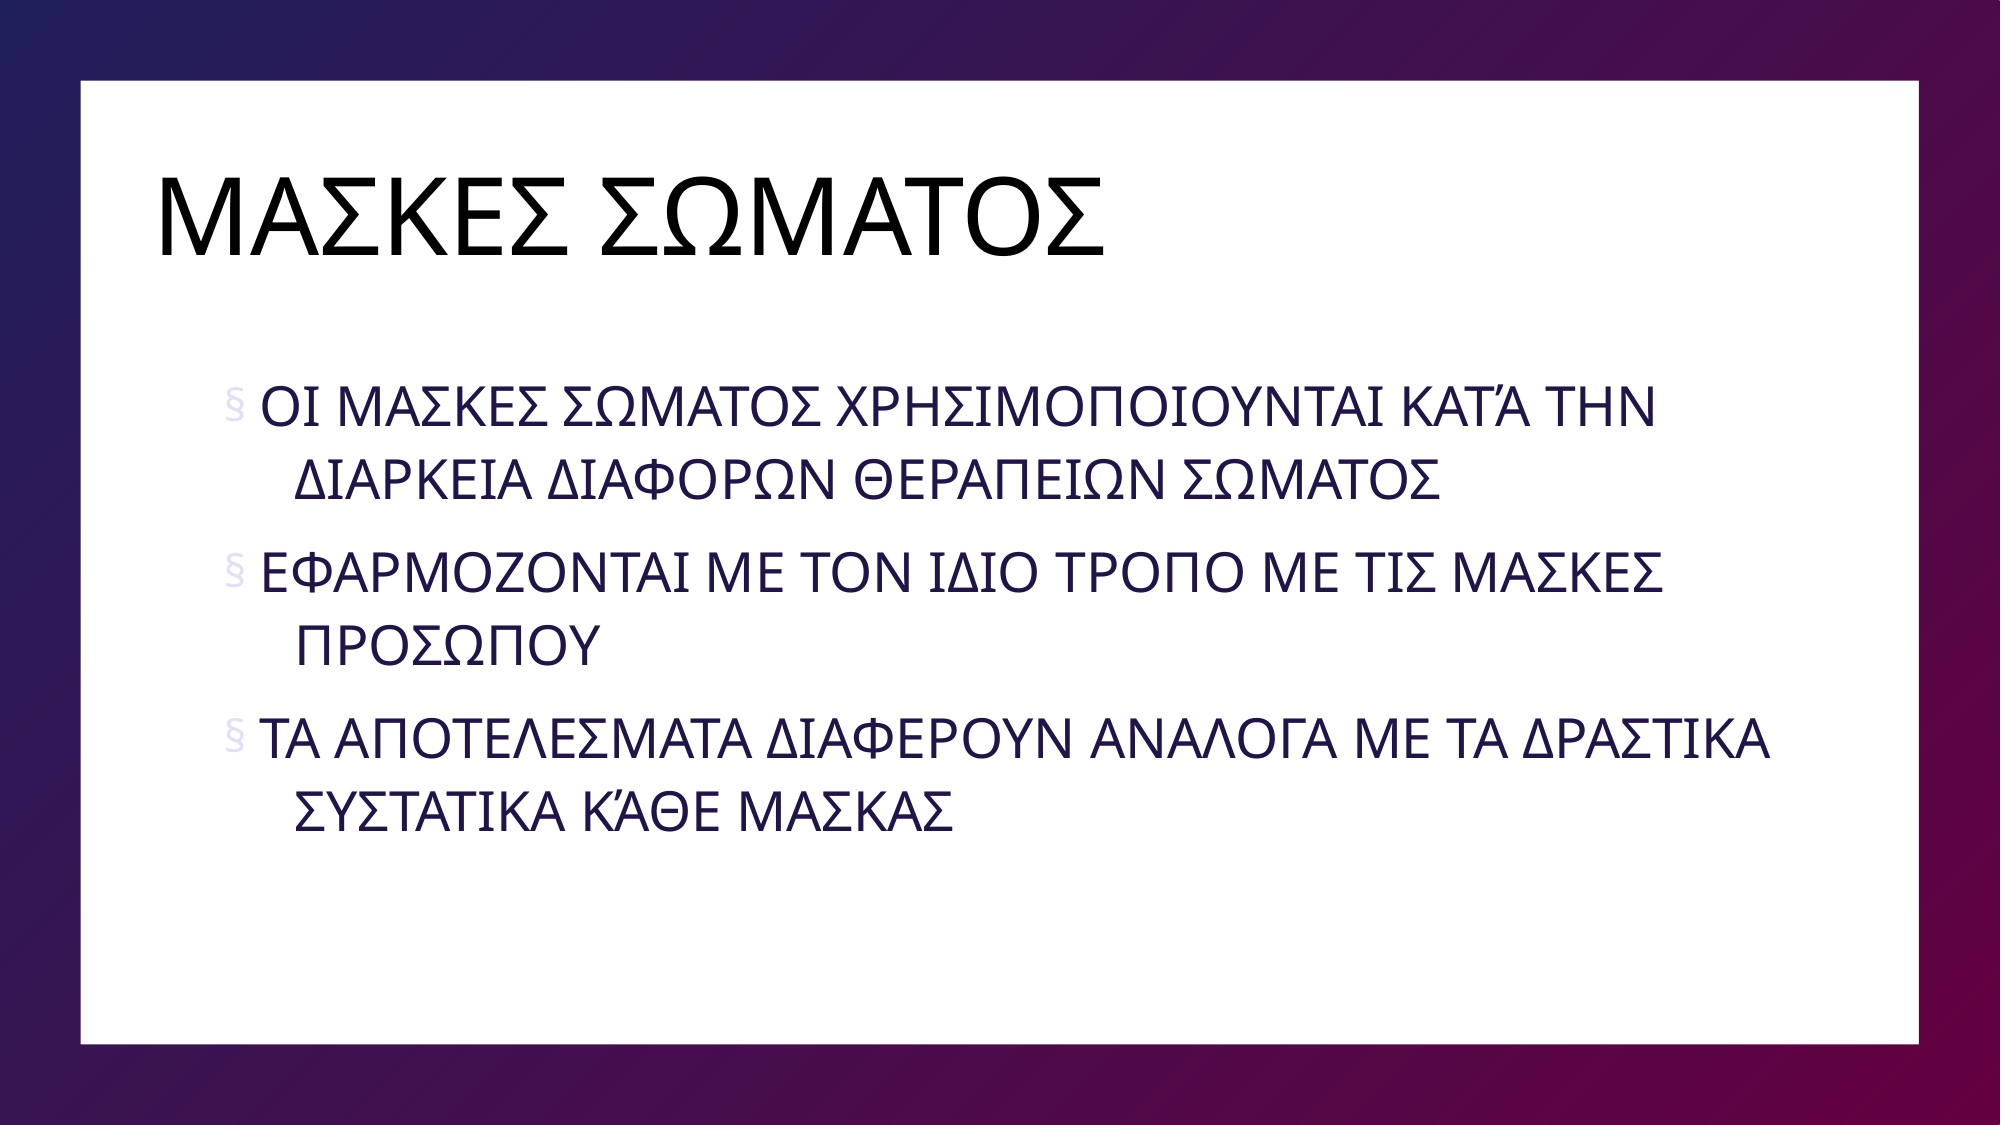

# ΜΑΣΚΕΣ ΣΩΜΑΤΟΣ
ΟΙ ΜΑΣΚΕΣ ΣΩΜΑΤΟΣ ΧΡΗΣΙΜΟΠΟΙΟΥΝΤΑΙ ΚΑΤΆ ΤΗΝ ΔΙΑΡΚΕΙΑ ΔΙΑΦΟΡΩΝ ΘΕΡΑΠΕΙΩΝ ΣΩΜΑΤΟΣ
ΕΦΑΡΜΟΖΟΝΤΑΙ ΜΕ ΤΟΝ ΙΔΙΟ ΤΡΟΠΟ ΜΕ ΤΙΣ ΜΑΣΚΕΣ ΠΡΟΣΩΠΟΥ
ΤΑ ΑΠΟΤΕΛΕΣΜΑΤΑ ΔΙΑΦΕΡΟΥΝ ΑΝΑΛΟΓΑ ΜΕ ΤΑ ΔΡΑΣΤΙΚΑ ΣΥΣΤΑΤΙΚΑ ΚΆΘΕ ΜΑΣΚΑΣ